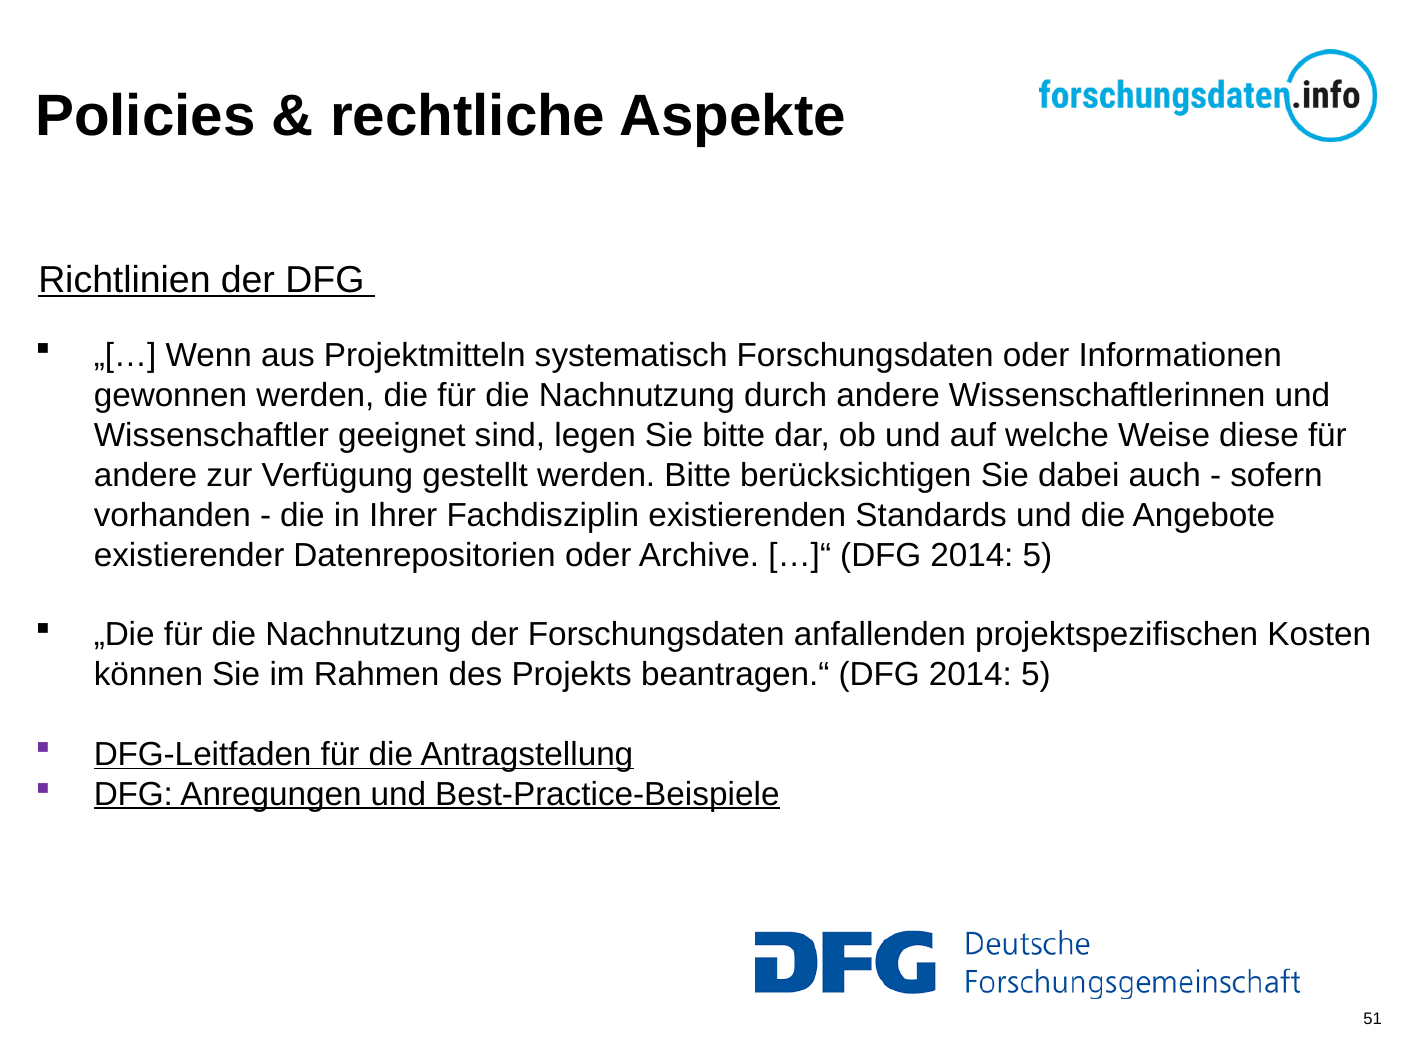

# Policies & rechtliche Aspekte
Richtlinien der DFG
„[…] Wenn aus Projektmitteln systematisch Forschungsdaten oder Informationen gewonnen werden, die für die Nachnutzung durch andere Wissenschaftlerinnen und Wissenschaftler geeignet sind, legen Sie bitte dar, ob und auf welche Weise diese für andere zur Verfügung gestellt werden. Bitte berücksichtigen Sie dabei auch - sofern vorhanden - die in Ihrer Fachdisziplin existierenden Standards und die Angebote existierender Datenrepositorien oder Archive. […]“ (DFG 2014: 5)
„Die für die Nachnutzung der Forschungsdaten anfallenden projektspezifischen Kosten können Sie im Rahmen des Projekts beantragen.“ (DFG 2014: 5)
DFG-Leitfaden für die Antragstellung
DFG: Anregungen und Best-Practice-Beispiele